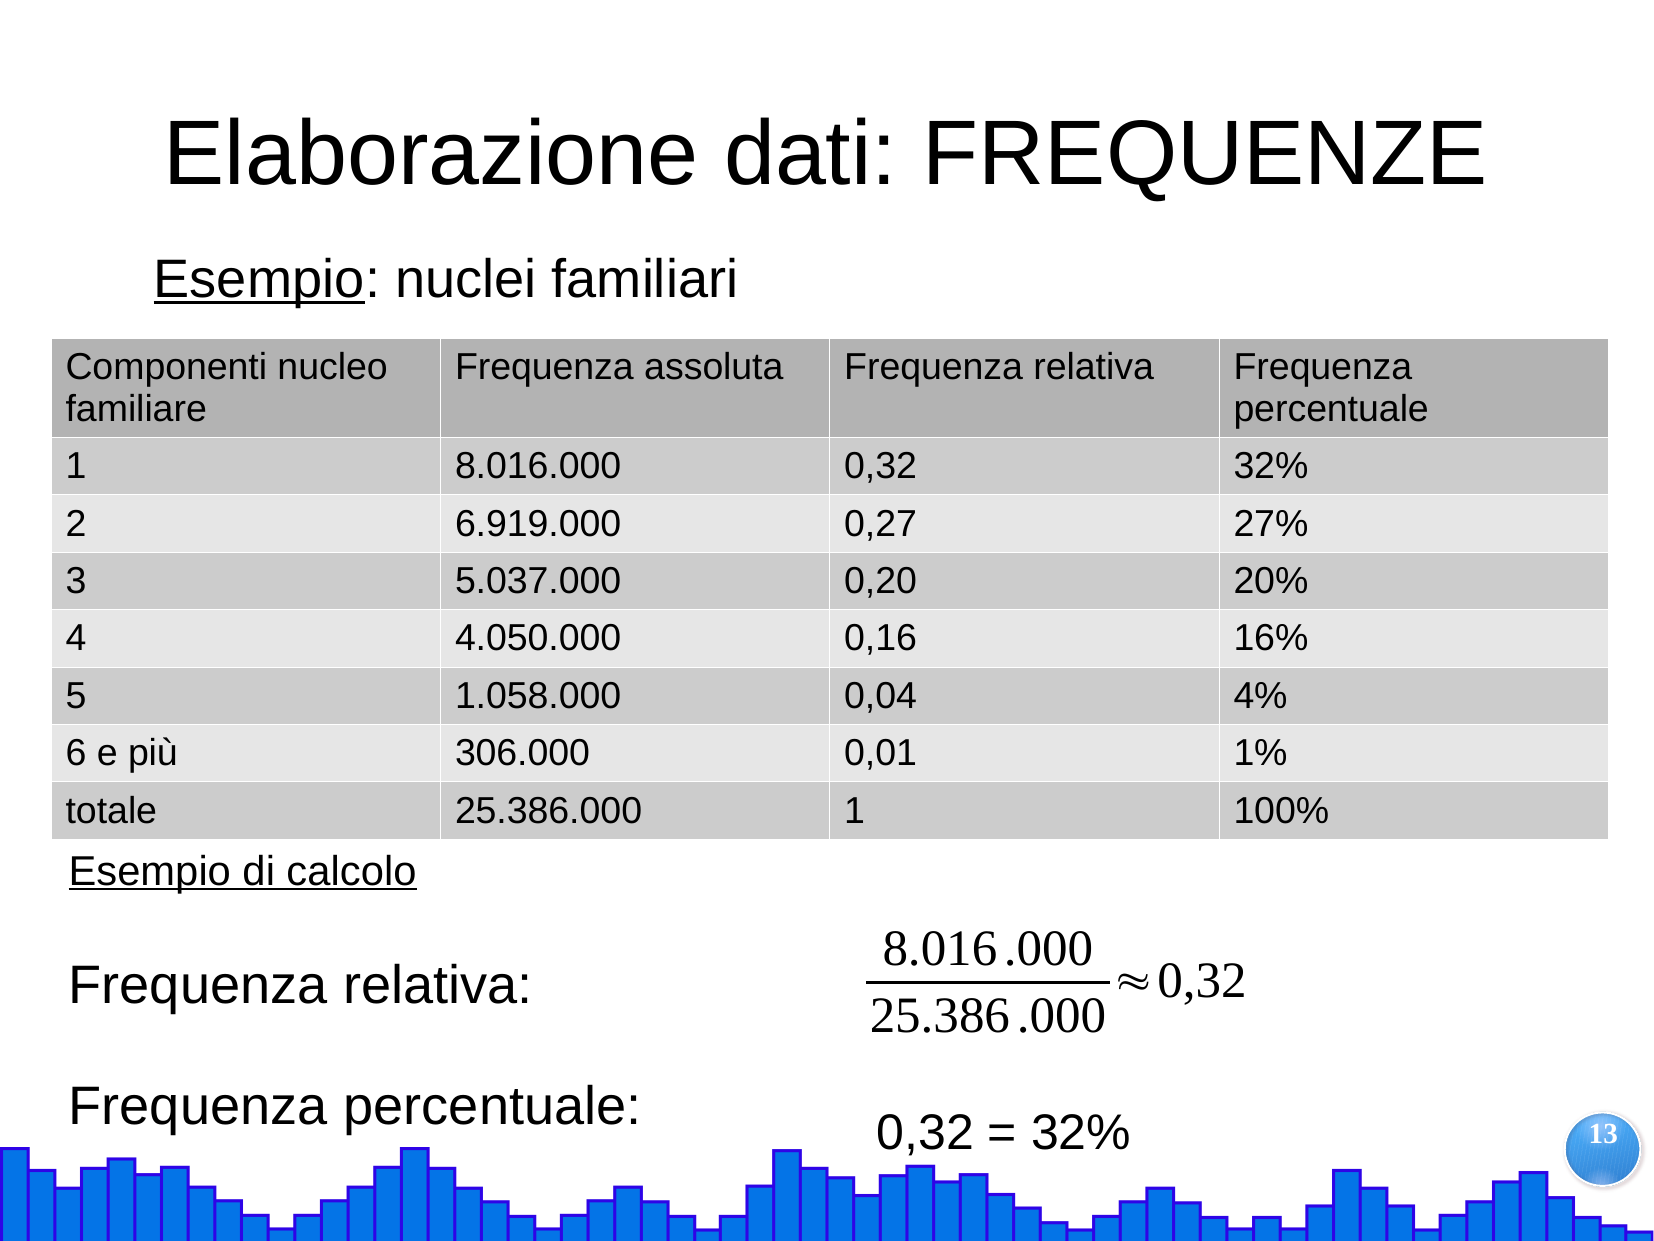

# Elaborazione dati: FREQUENZE
Esempio: nuclei familiari
| Componenti nucleo familiare | Frequenza assoluta | Frequenza relativa | Frequenza percentuale |
| --- | --- | --- | --- |
| 1 | 8.016.000 | 0,32 | 32% |
| 2 | 6.919.000 | 0,27 | 27% |
| 3 | 5.037.000 | 0,20 | 20% |
| 4 | 4.050.000 | 0,16 | 16% |
| 5 | 1.058.000 | 0,04 | 4% |
| 6 e più | 306.000 | 0,01 | 1% |
| totale | 25.386.000 | 1 | 100% |
Esempio di calcolo
Frequenza relativa:
Frequenza percentuale:
0,32 = 32%
13